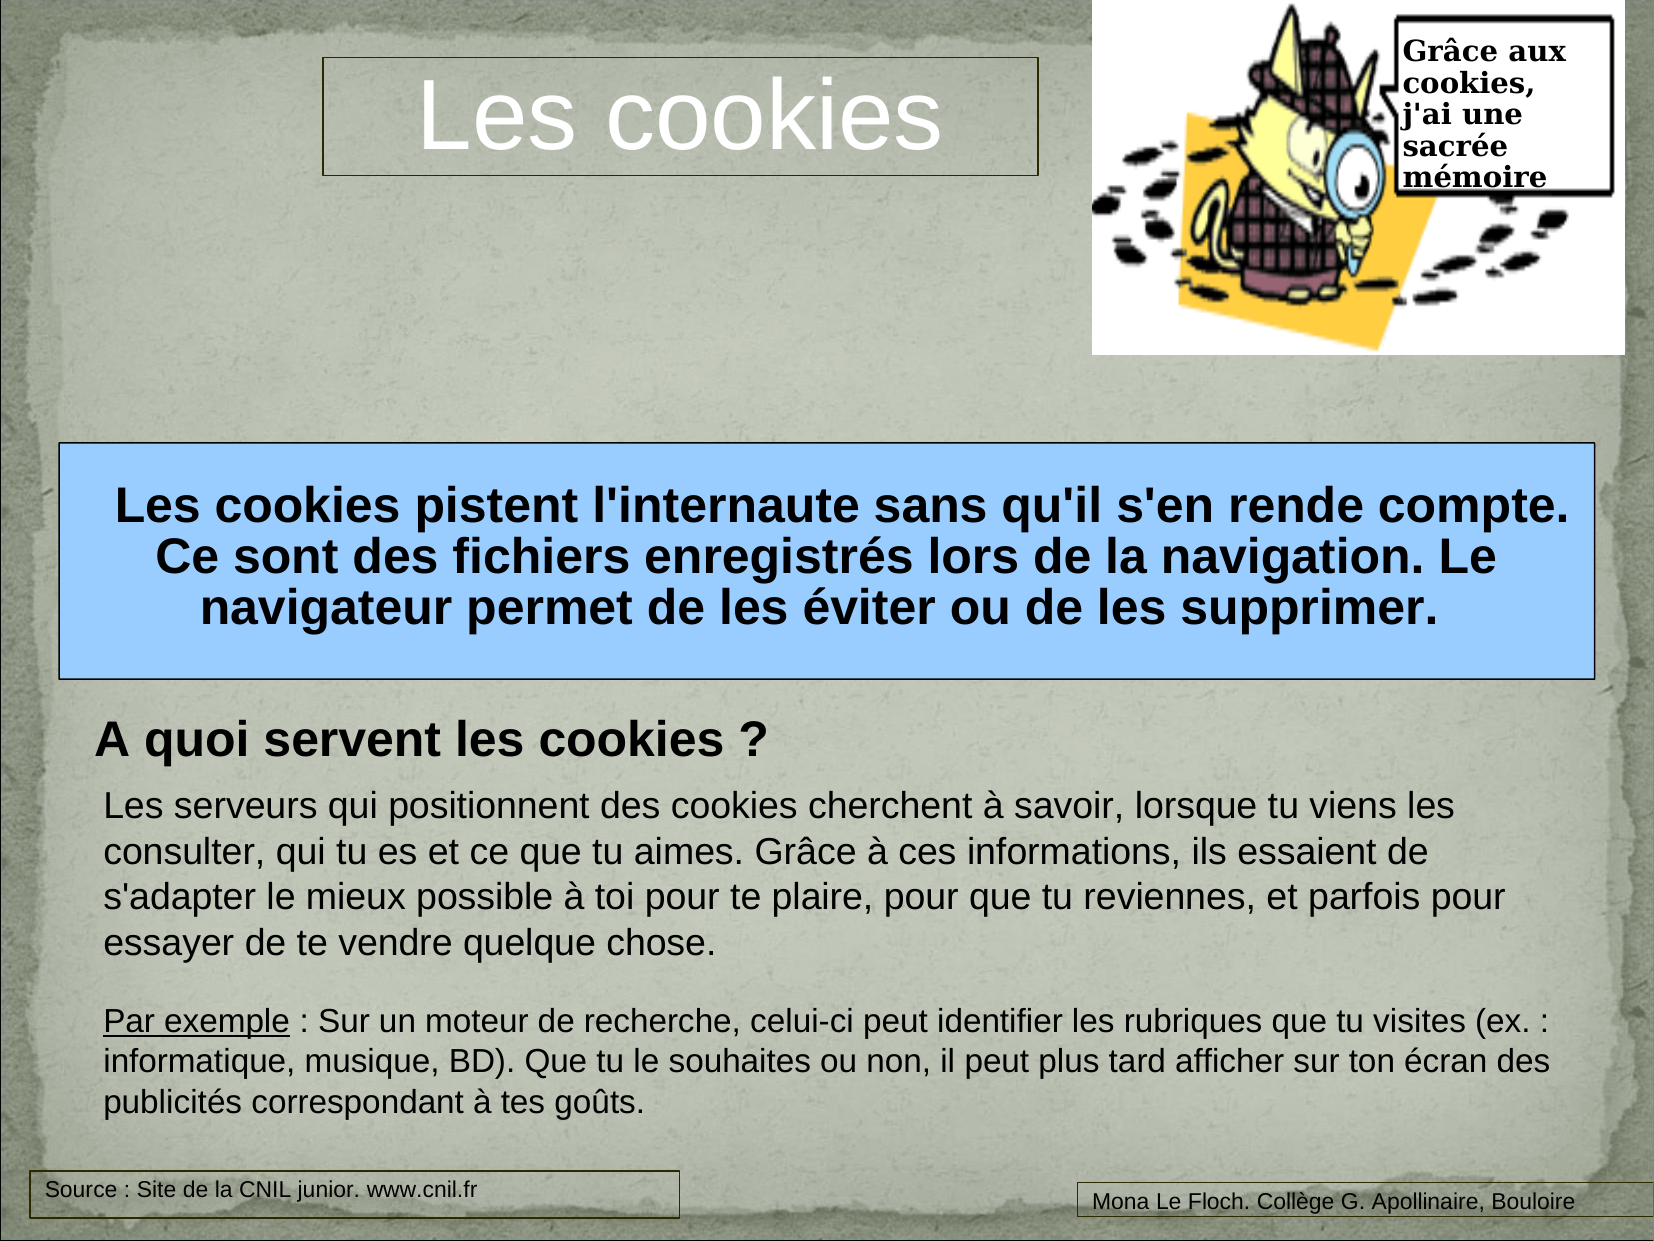

Grâce aux cookies,
j'ai une sacrée mémoire
Les cookies
 Les cookies pistent l'internaute sans qu'il s'en rende compte. Ce sont des fichiers enregistrés lors de la navigation. Le navigateur permet de les éviter ou de les supprimer.
A quoi servent les cookies ?
Les serveurs qui positionnent des cookies cherchent à savoir, lorsque tu viens les consulter, qui tu es et ce que tu aimes. Grâce à ces informations, ils essaient de s'adapter le mieux possible à toi pour te plaire, pour que tu reviennes, et parfois pour essayer de te vendre quelque chose.
Par exemple : Sur un moteur de recherche, celui-ci peut identifier les rubriques que tu visites (ex. : informatique, musique, BD). Que tu le souhaites ou non, il peut plus tard afficher sur ton écran des publicités correspondant à tes goûts.
Source : Site de la CNIL junior. www.cnil.fr
Mona Le Floch. Collège G. Apollinaire, Bouloire